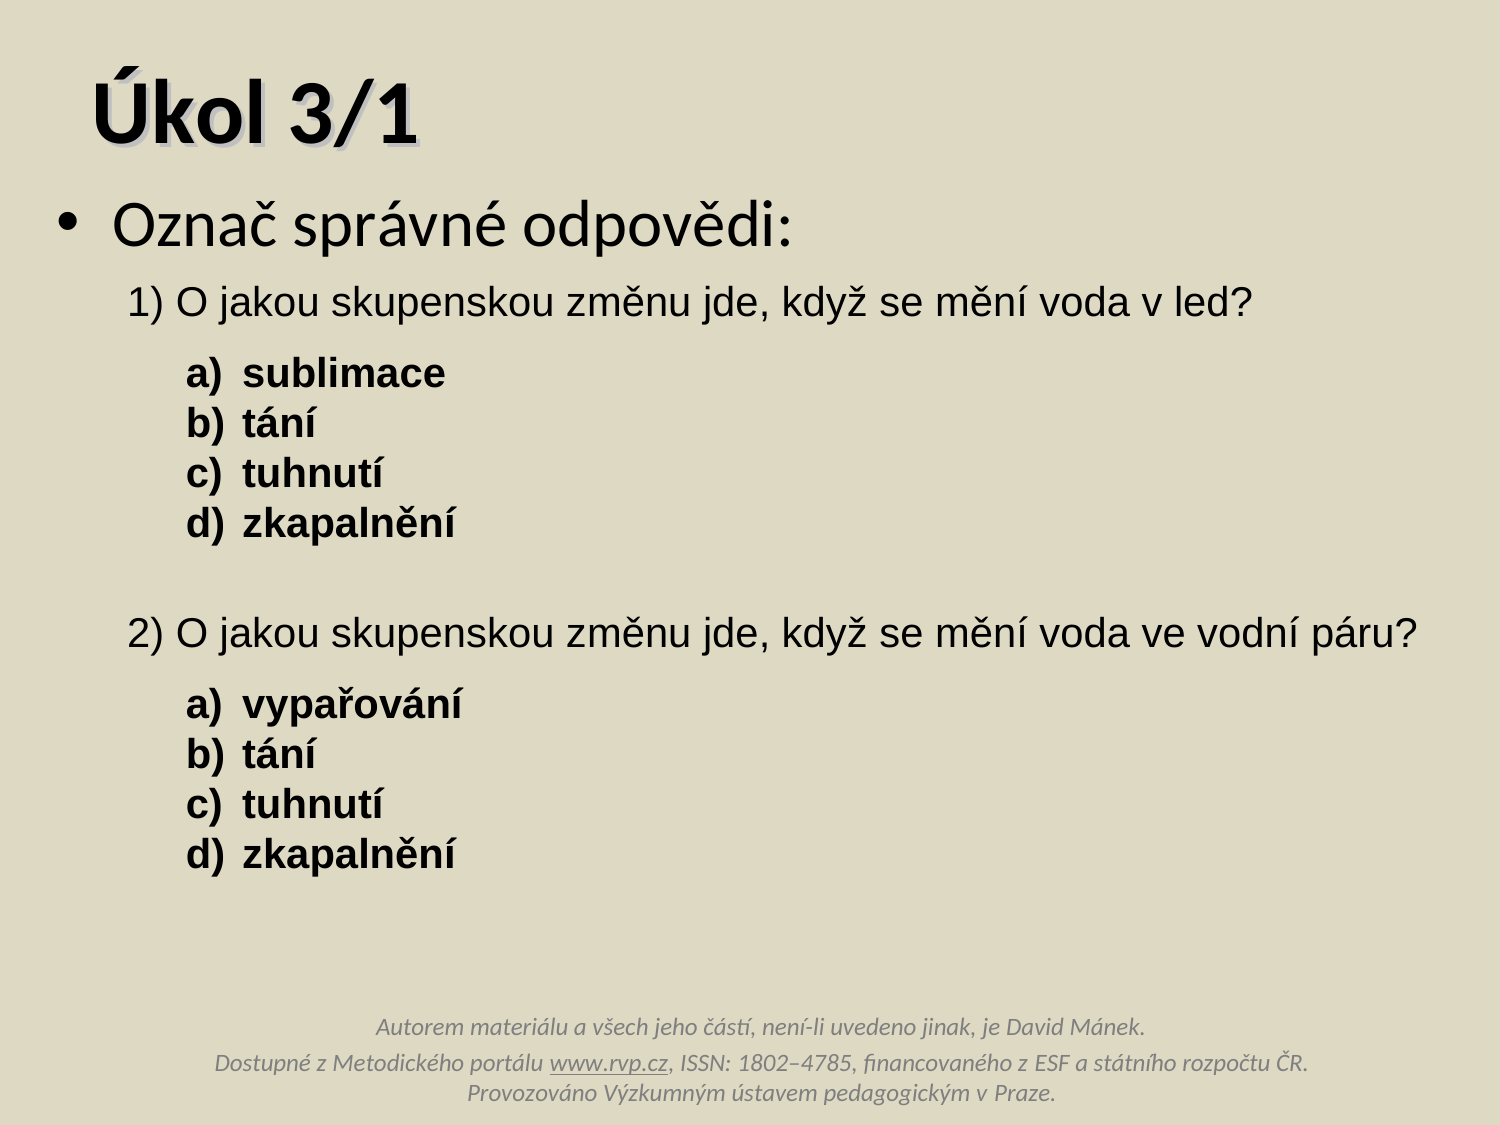

# Úkol 3/1
Označ správné odpovědi:
1) O jakou skupenskou změnu jde, když se mění voda v led?
sublimace
tání
tuhnutí
zkapalnění
2) O jakou skupenskou změnu jde, když se mění voda ve vodní páru?
vypařování
tání
tuhnutí
zkapalnění
Autorem materiálu a všech jeho částí, není-li uvedeno jinak, je David Mánek.
Dostupné z Metodického portálu www.rvp.cz, ISSN: 1802–4785, financovaného z ESF a státního rozpočtu ČR. Provozováno Výzkumným ústavem pedagogickým v Praze.